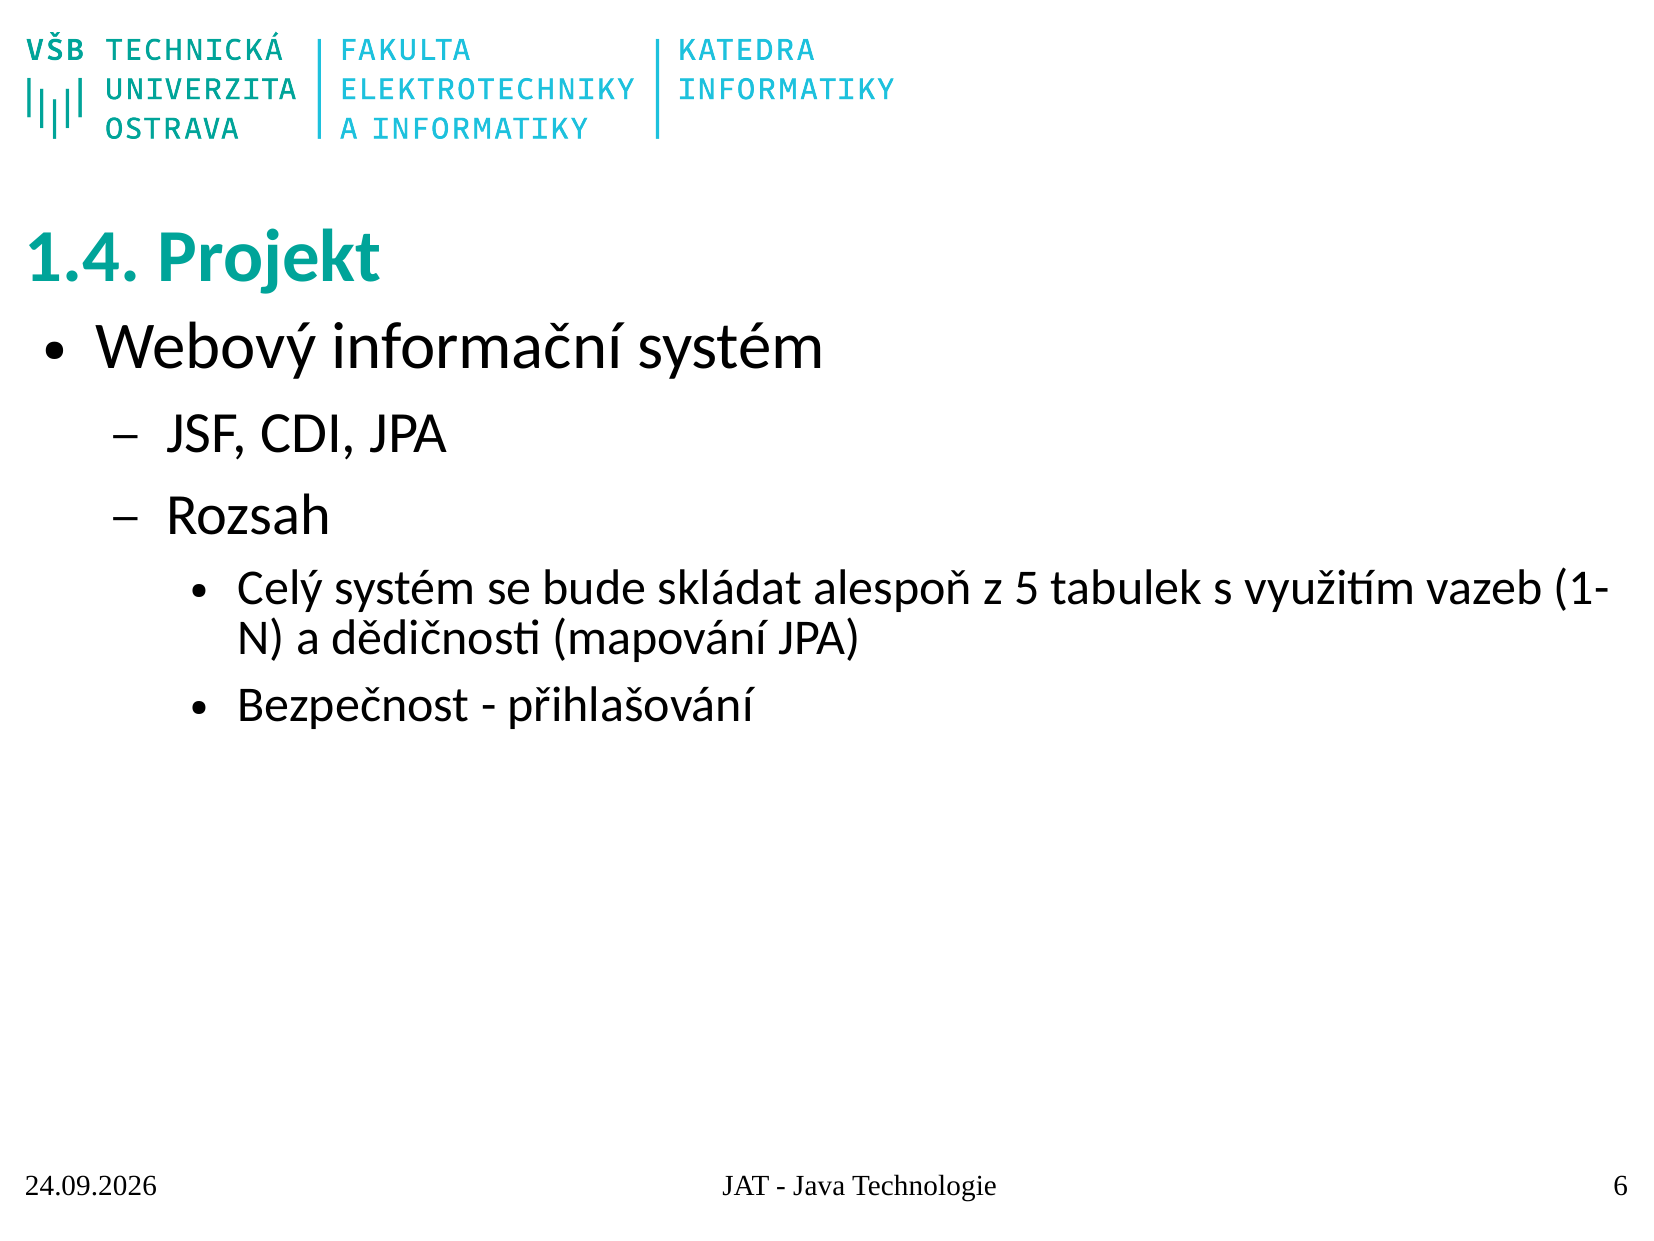

# 1.4. Projekt
Webový informační systém
JSF, CDI, JPA
Rozsah
Celý systém se bude skládat alespoň z 5 tabulek s využitím vazeb (1-N) a dědičnosti (mapování JPA)
Bezpečnost - přihlašování
JAT - Java Technologie
6